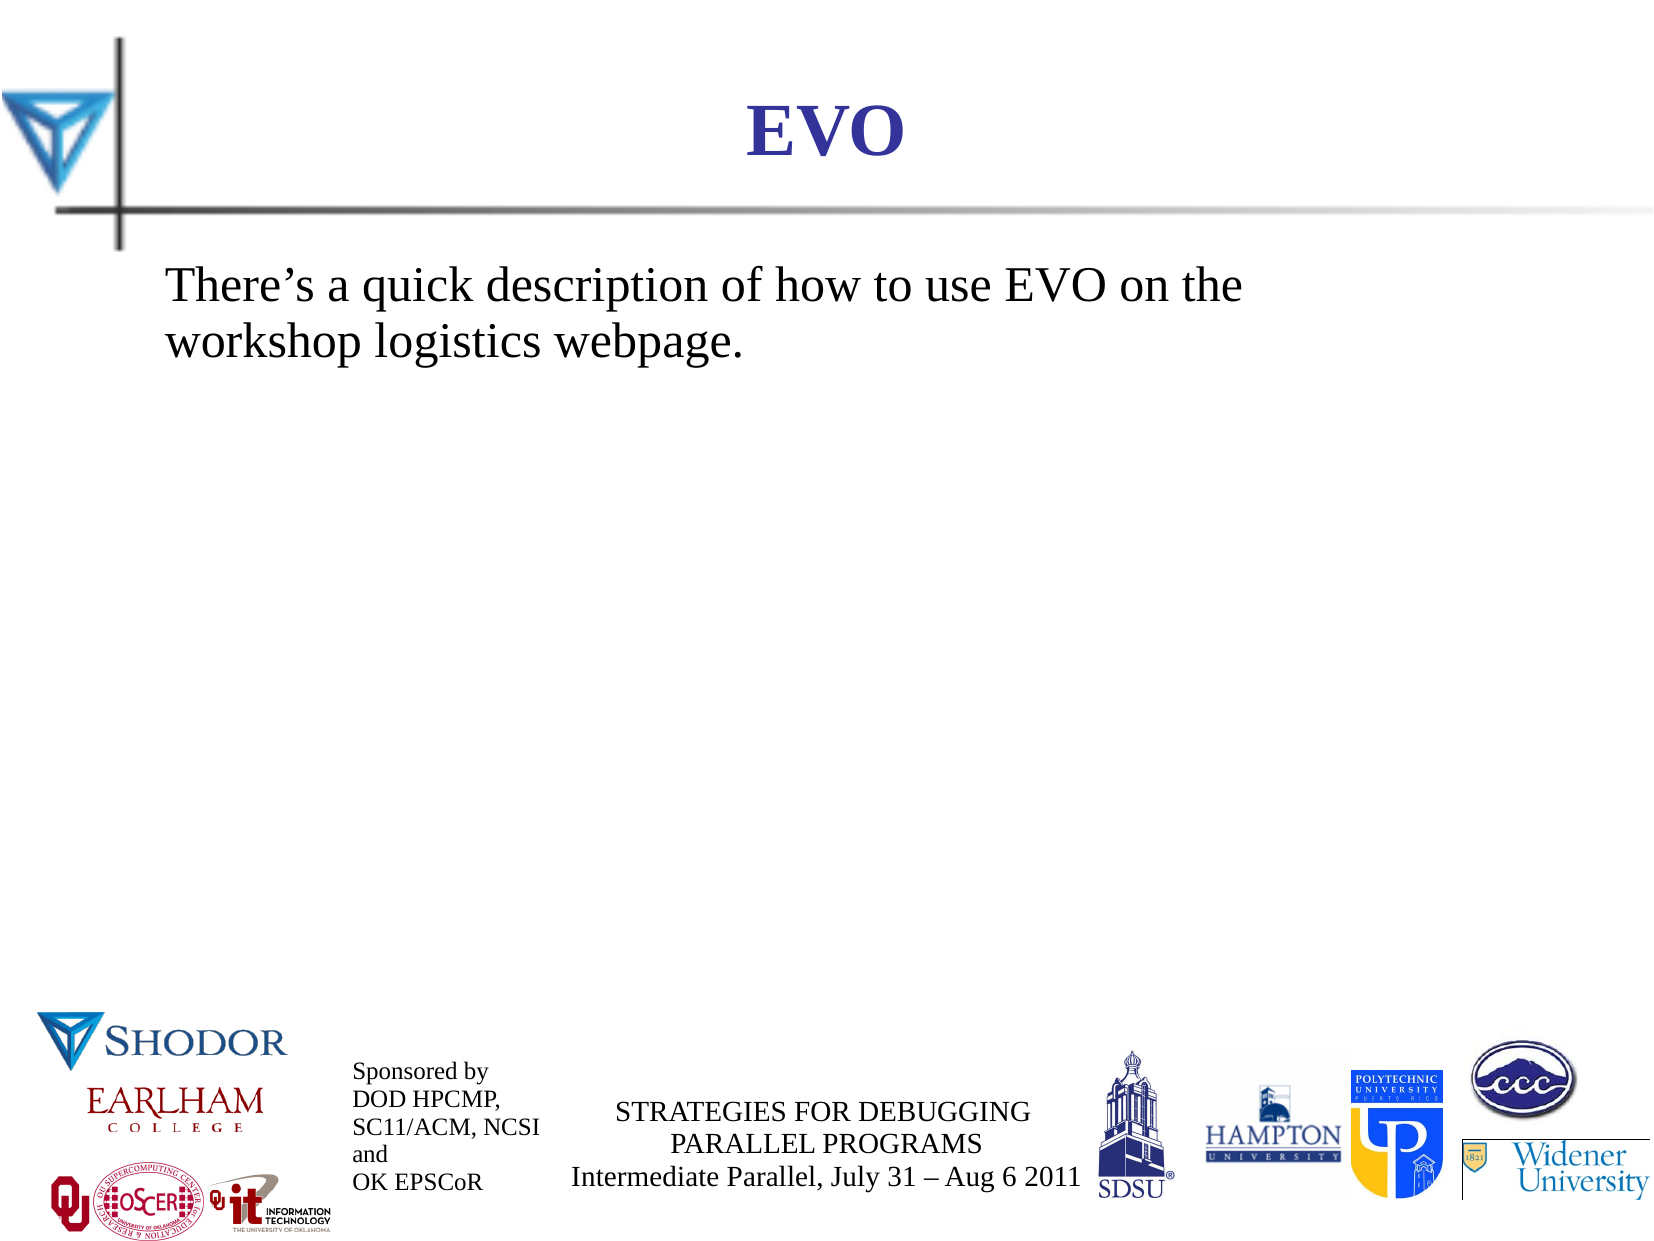

# EVO
There’s a quick description of how to use EVO on the workshop logistics webpage.
Sponsored by DOD HPCMP, SC11/ACM, NCSI and
OK EPSCoR
STRATEGIES FOR DEBUGGING
PARALLEL PROGRAMS
Intermediate Parallel, July 31 – Aug 6 2011